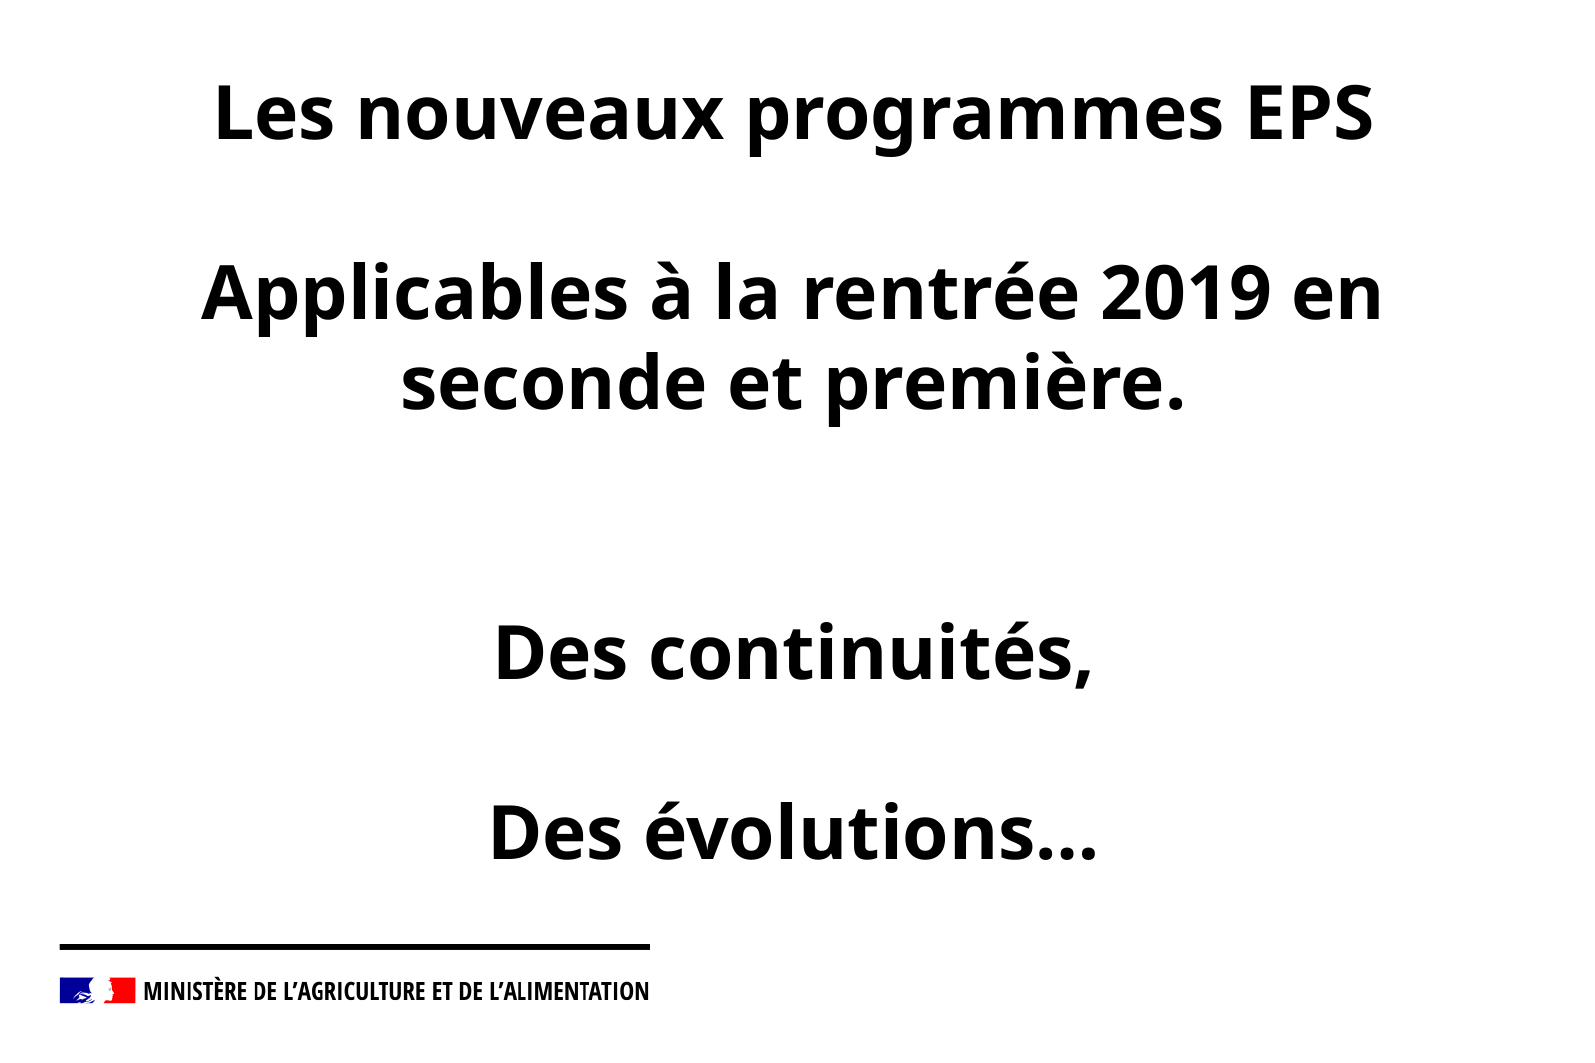

Les nouveaux programmes EPS
Applicables à la rentrée 2019 en seconde et première.
Des continuités,
Des évolutions…